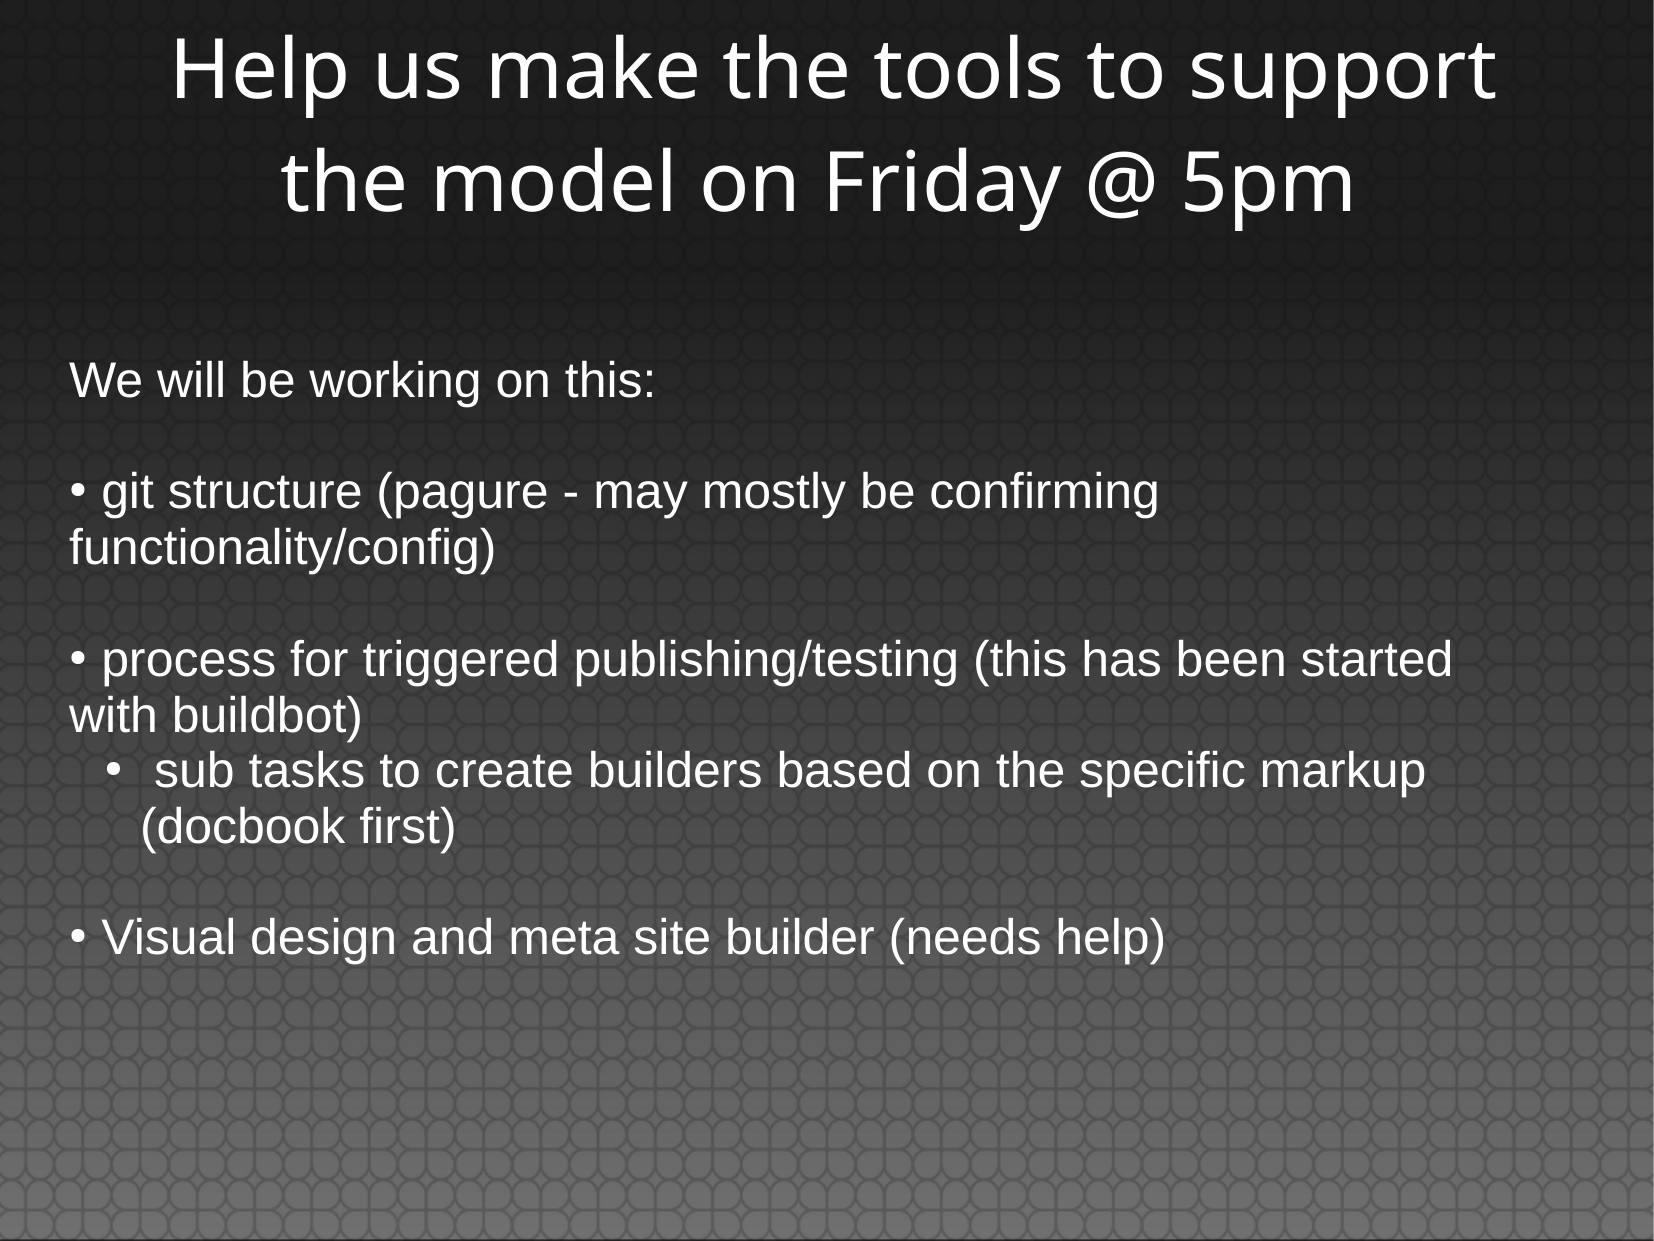

# Help us make the tools to support the model on Friday @ 5pm
We will be working on this:
 git structure (pagure - may mostly be confirming functionality/config)
 process for triggered publishing/testing (this has been started with buildbot)
 sub tasks to create builders based on the specific markup (docbook first)
 Visual design and meta site builder (needs help)